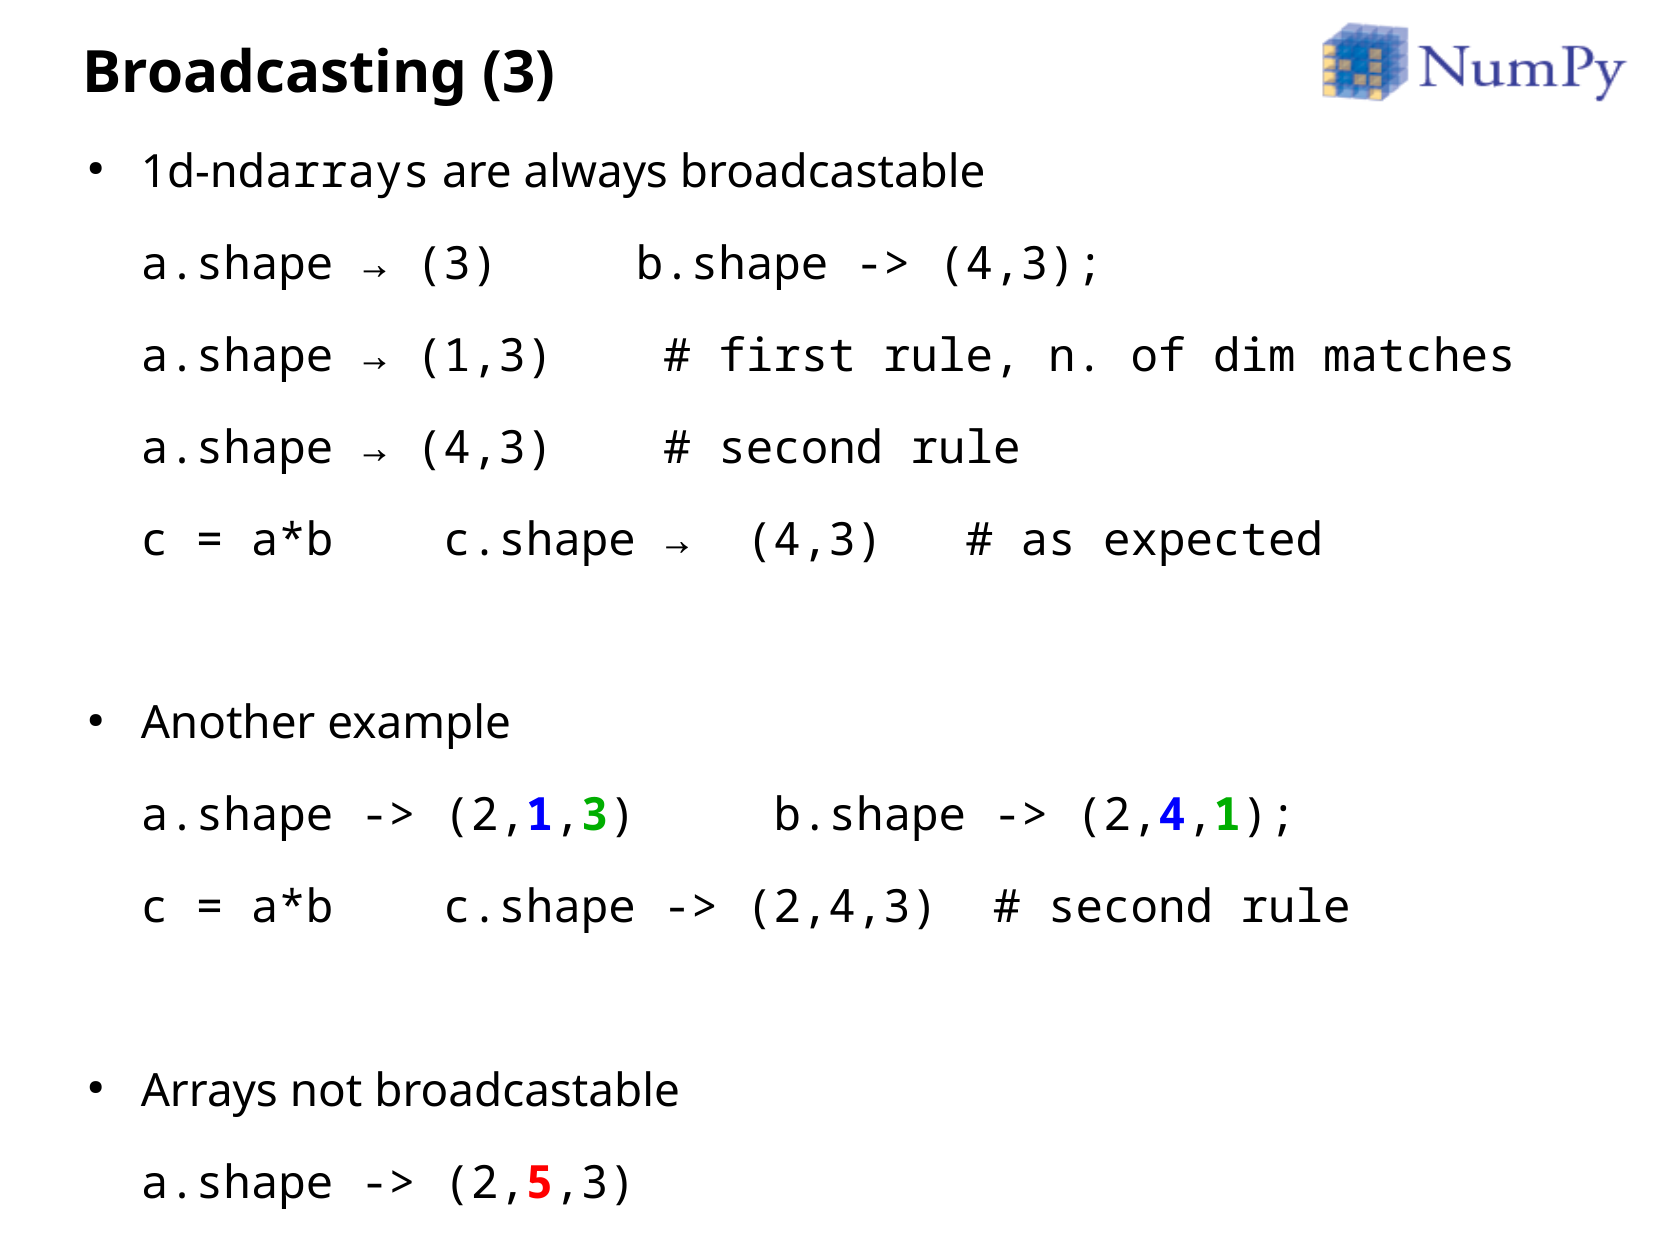

# Broadcasting (3)
1d-ndarrays are always broadcastable
a.shape → (3) b.shape -> (4,3);
a.shape → (1,3) # first rule, n. of dim matches
a.shape → (4,3) # second rule
c = a*b c.shape → (4,3) # as expected
Another example
a.shape -> (2,1,3) b.shape -> (2,4,1);
c = a*b c.shape -> (2,4,3) # second rule
Arrays not broadcastable
a.shape -> (2,5,3)
b.shape -> (2,4,1); c = a*b # shape mismatch